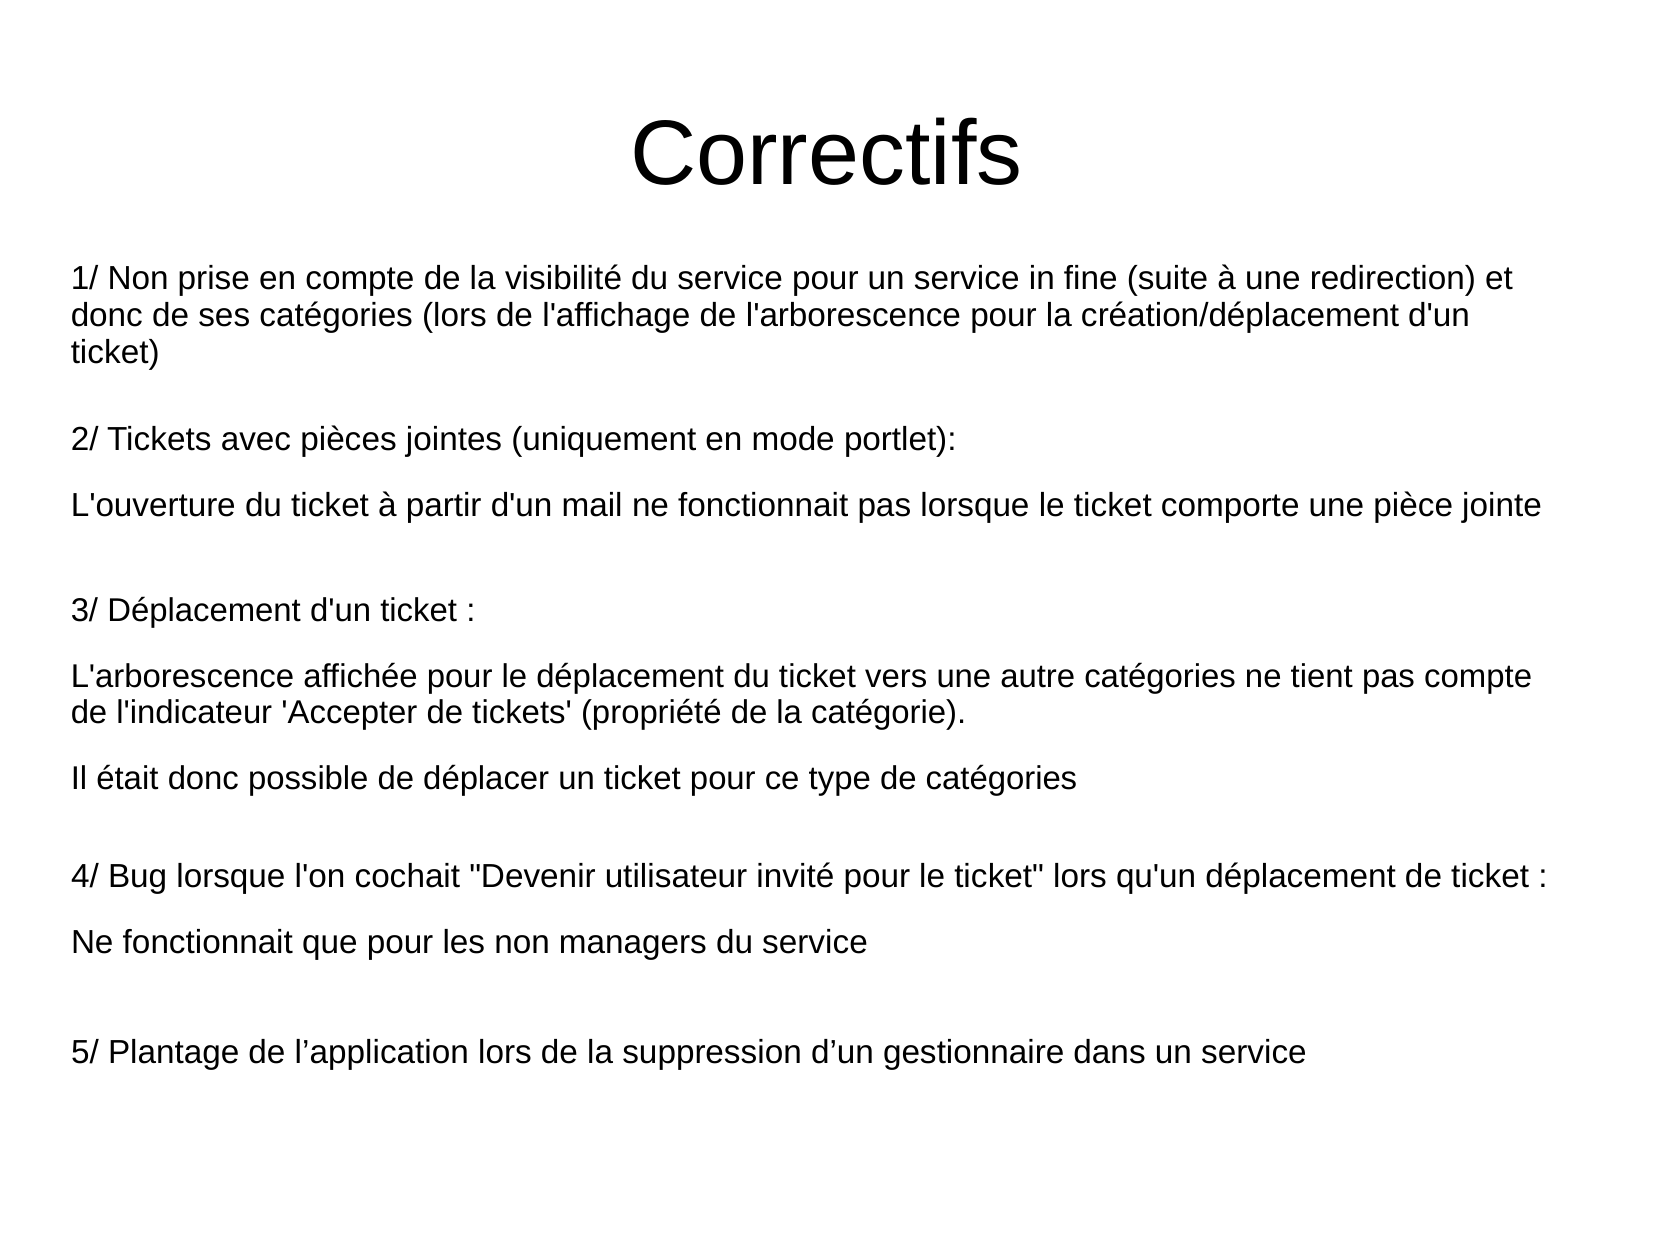

# Correctifs
1/ Non prise en compte de la visibilité du service pour un service in fine (suite à une redirection) et donc de ses catégories (lors de l'affichage de l'arborescence pour la création/déplacement d'un ticket)
2/ Tickets avec pièces jointes (uniquement en mode portlet):
L'ouverture du ticket à partir d'un mail ne fonctionnait pas lorsque le ticket comporte une pièce jointe
3/ Déplacement d'un ticket :
L'arborescence affichée pour le déplacement du ticket vers une autre catégories ne tient pas compte de l'indicateur 'Accepter de tickets' (propriété de la catégorie).
Il était donc possible de déplacer un ticket pour ce type de catégories
4/ Bug lorsque l'on cochait "Devenir utilisateur invité pour le ticket" lors qu'un déplacement de ticket :
Ne fonctionnait que pour les non managers du service
5/ Plantage de l’application lors de la suppression d’un gestionnaire dans un service